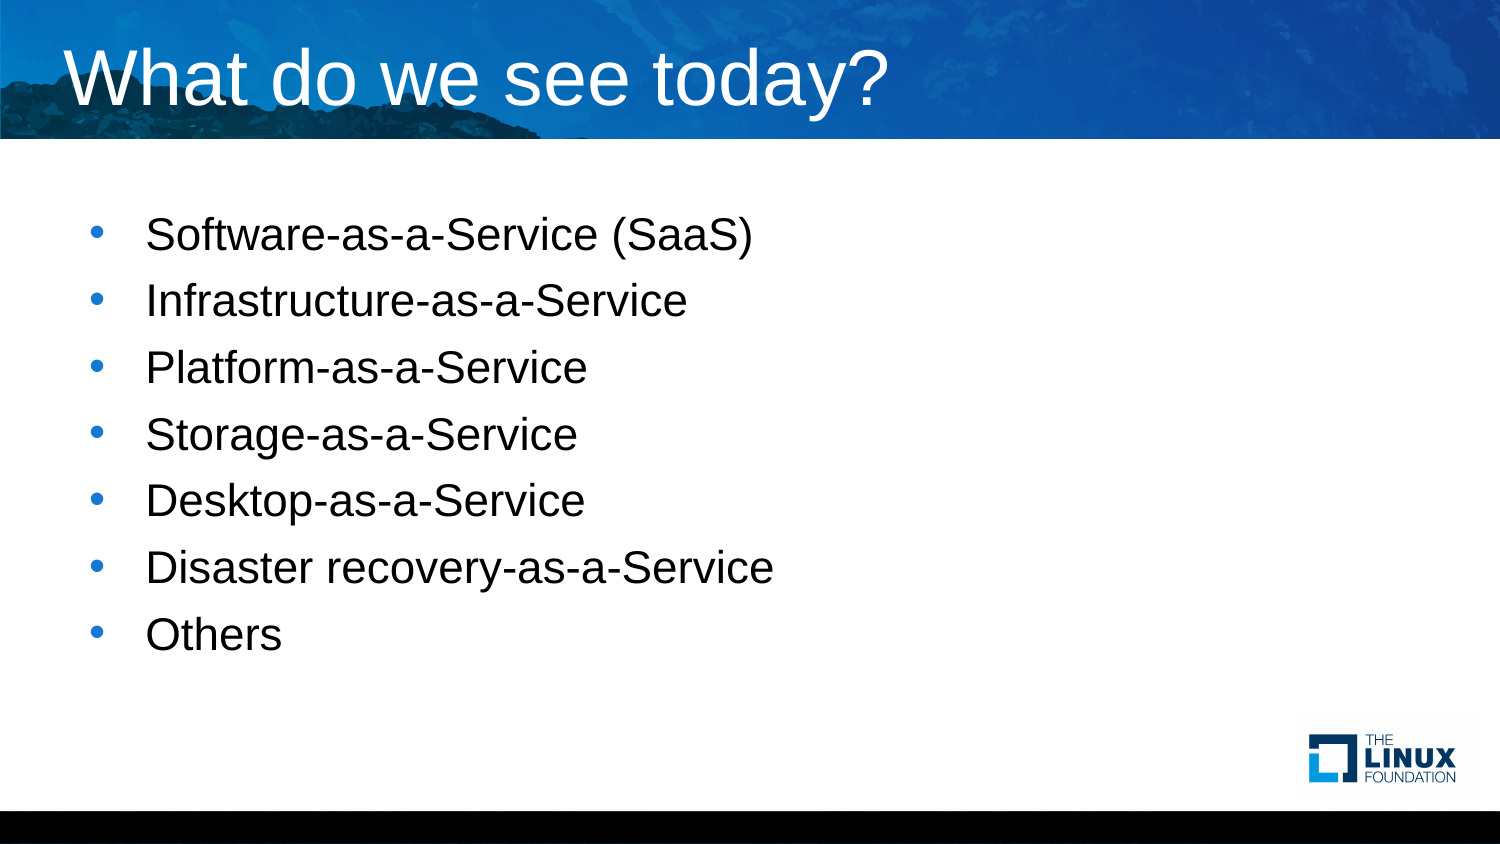

# What do we see today?
Software-as-a-Service (SaaS)
Infrastructure-as-a-Service
Platform-as-a-Service
Storage-as-a-Service
Desktop-as-a-Service
Disaster recovery-as-a-Service
Others